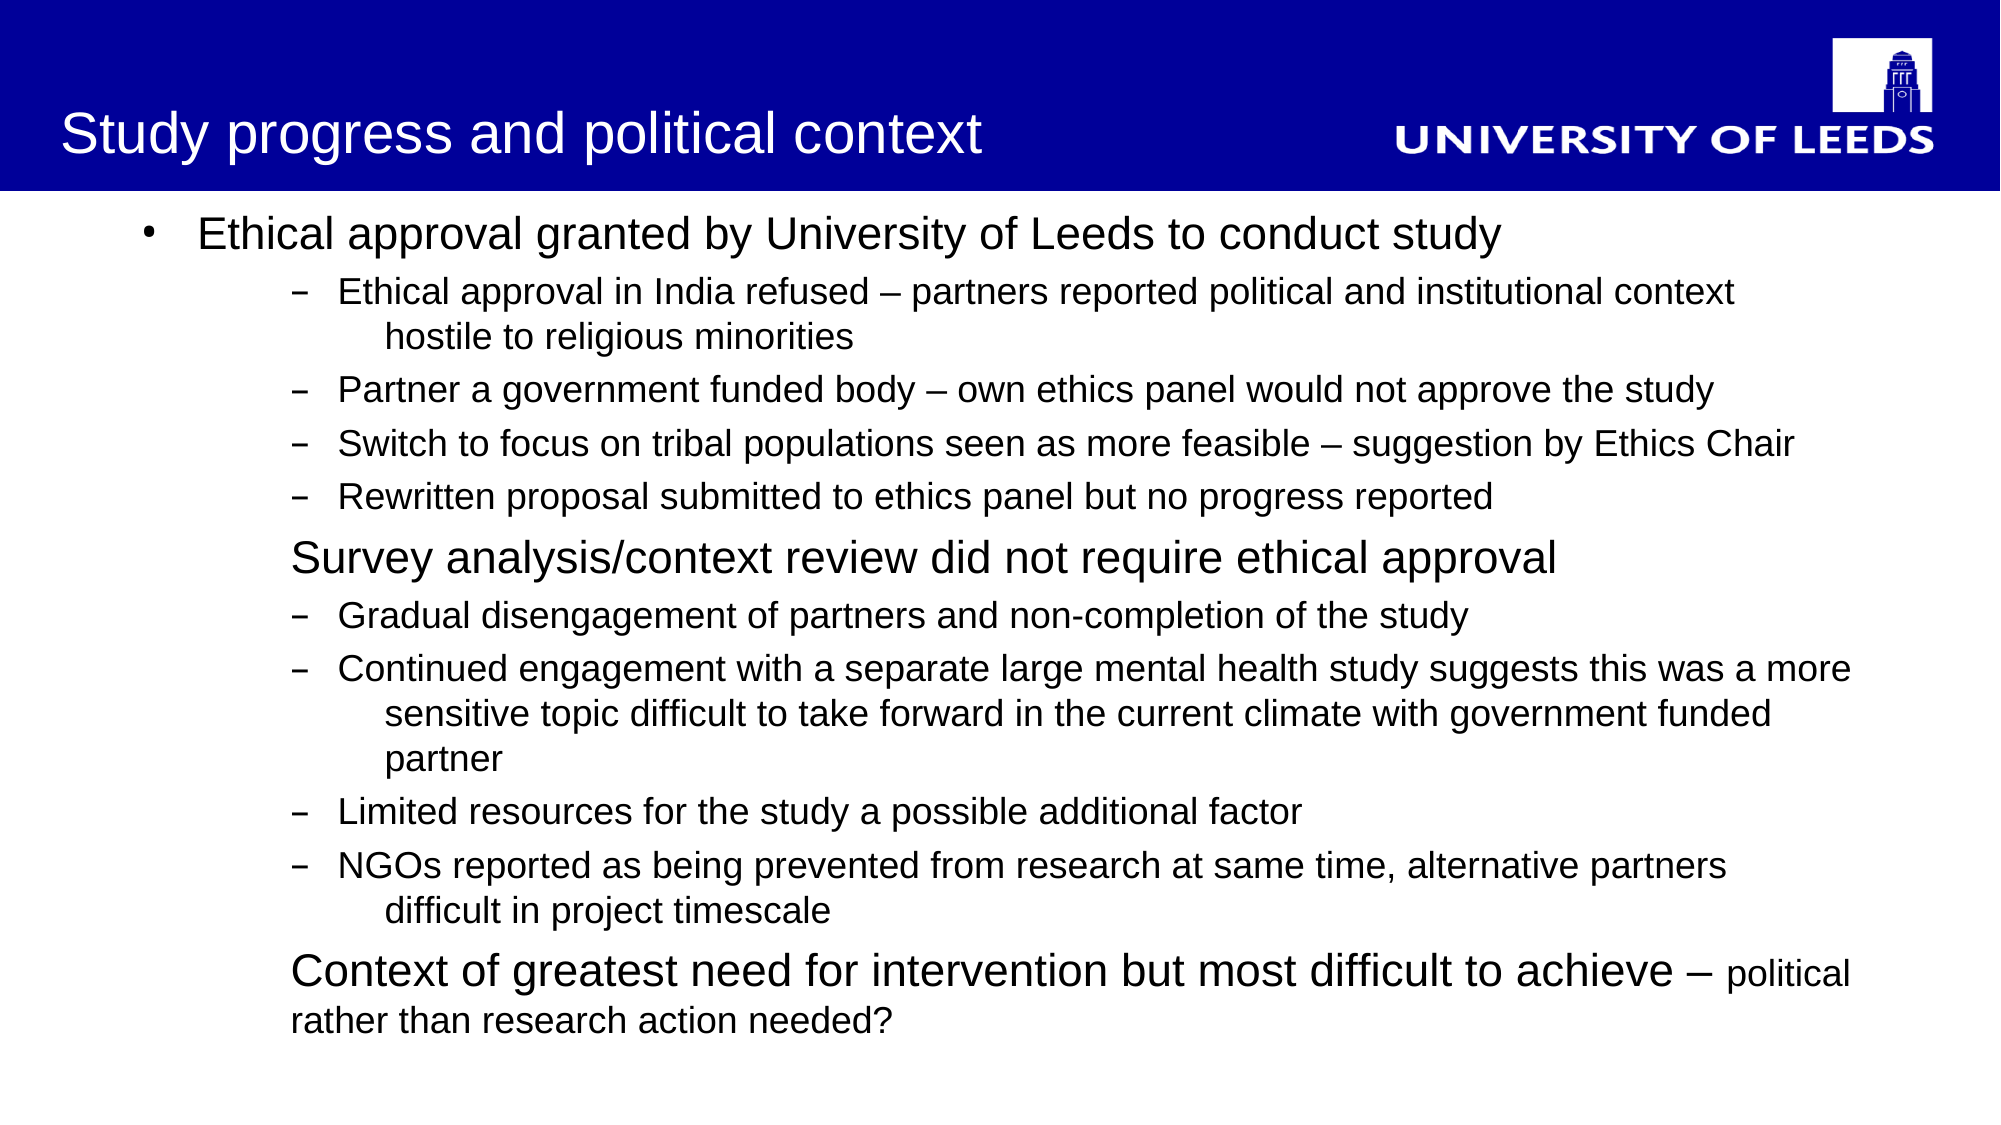

# Study progress and political context
Ethical approval granted by University of Leeds to conduct study
Ethical approval in India refused – partners reported political and institutional context hostile to religious minorities
Partner a government funded body – own ethics panel would not approve the study
Switch to focus on tribal populations seen as more feasible – suggestion by Ethics Chair
Rewritten proposal submitted to ethics panel but no progress reported
Survey analysis/context review did not require ethical approval
Gradual disengagement of partners and non-completion of the study
Continued engagement with a separate large mental health study suggests this was a more sensitive topic difficult to take forward in the current climate with government funded partner
Limited resources for the study a possible additional factor
NGOs reported as being prevented from research at same time, alternative partners difficult in project timescale
Context of greatest need for intervention but most difficult to achieve – political rather than research action needed?